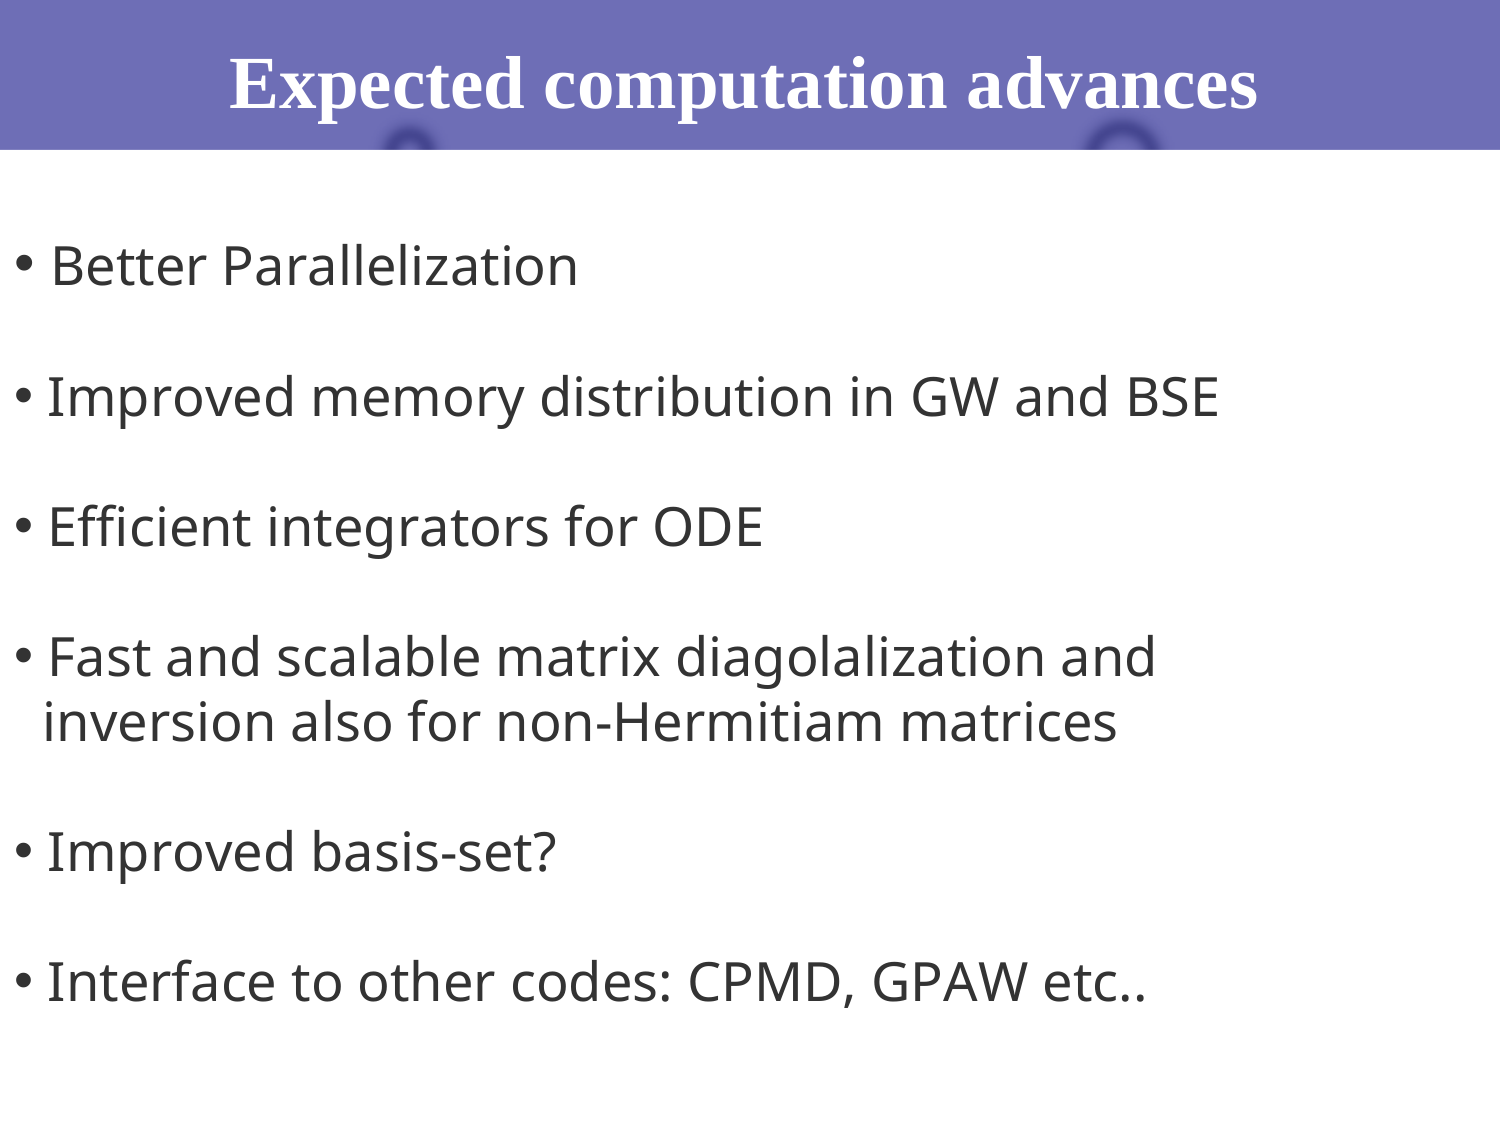

# Expected computation advances
 Better Parallelization
 Improved memory distribution in GW and BSE
 Efficient integrators for ODE
 Fast and scalable matrix diagolalization and
 inversion also for non-Hermitiam matrices
 Improved basis-set?
 Interface to other codes: CPMD, GPAW etc..